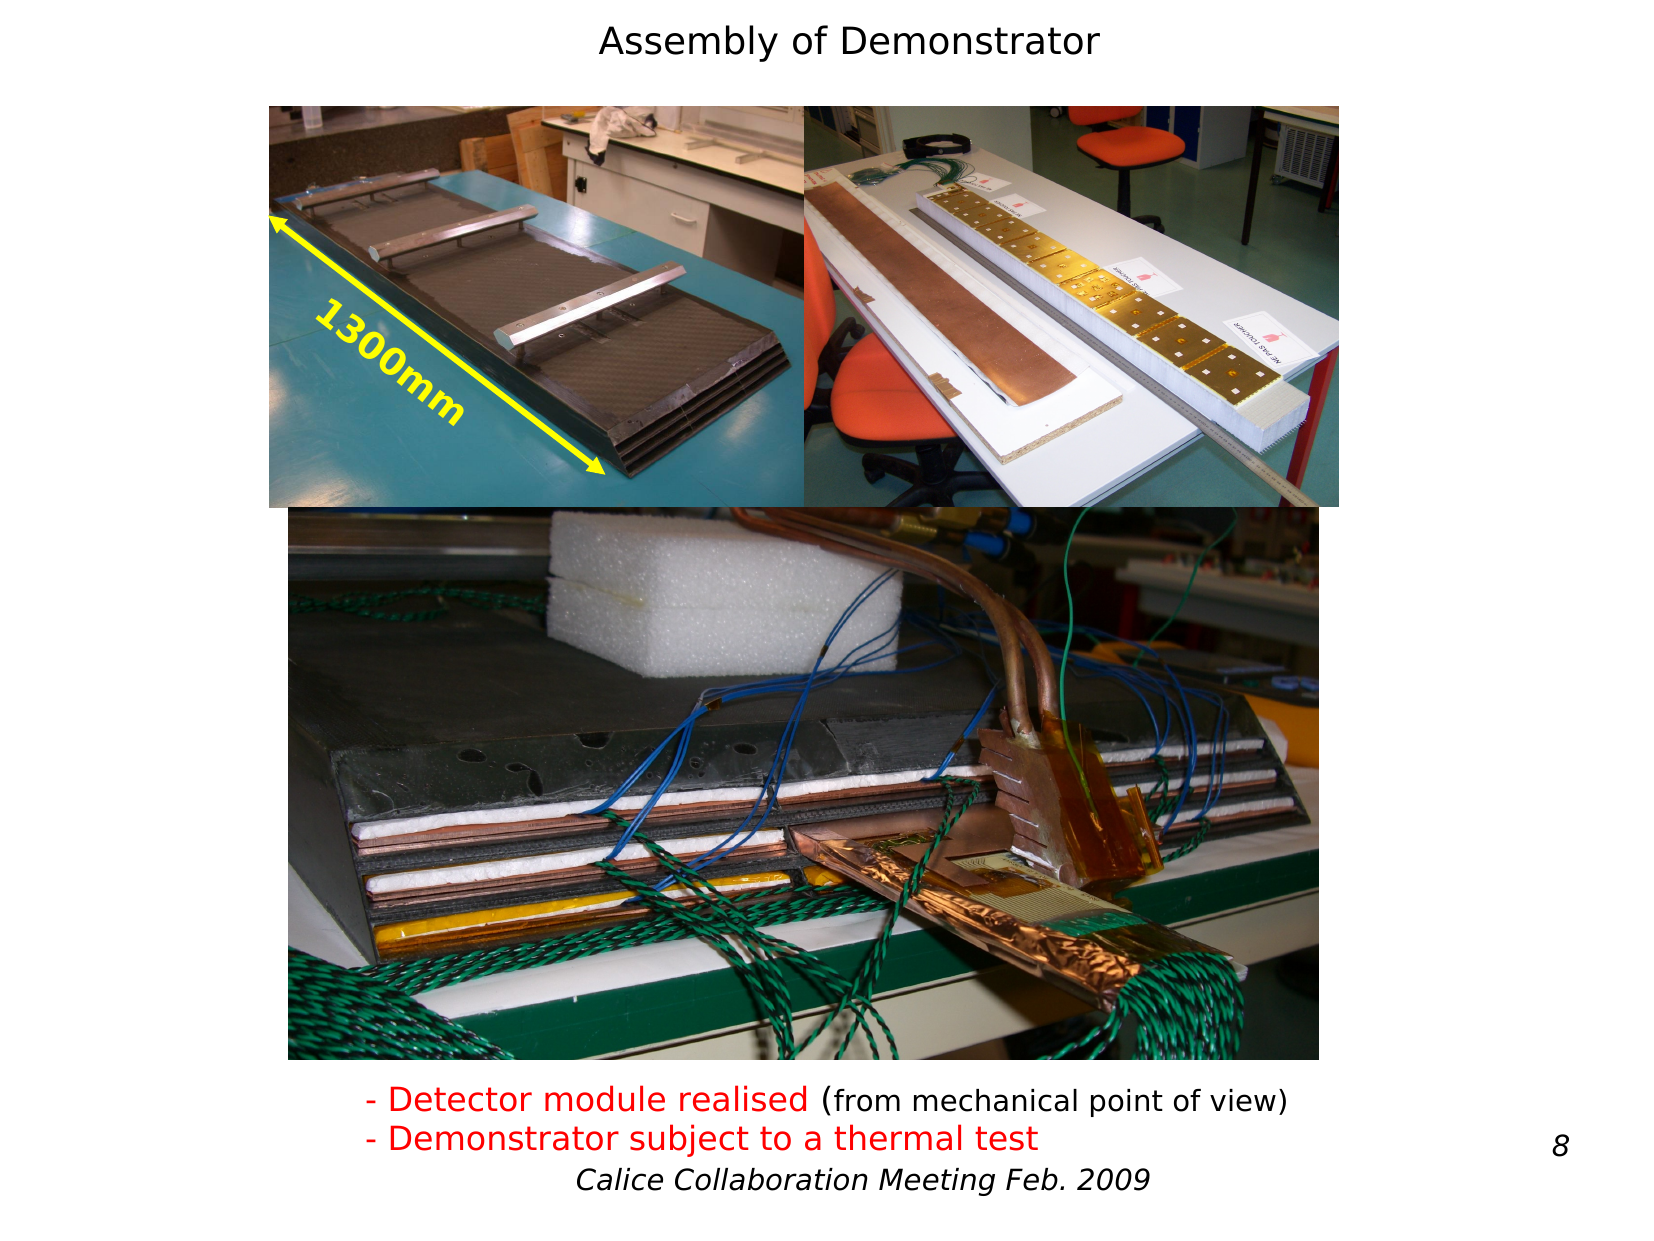

Assembly of Demonstrator
1300mm
- Detector module realised (from mechanical point of view)‏
- Demonstrator subject to a thermal test
Comite d'evaluation
8